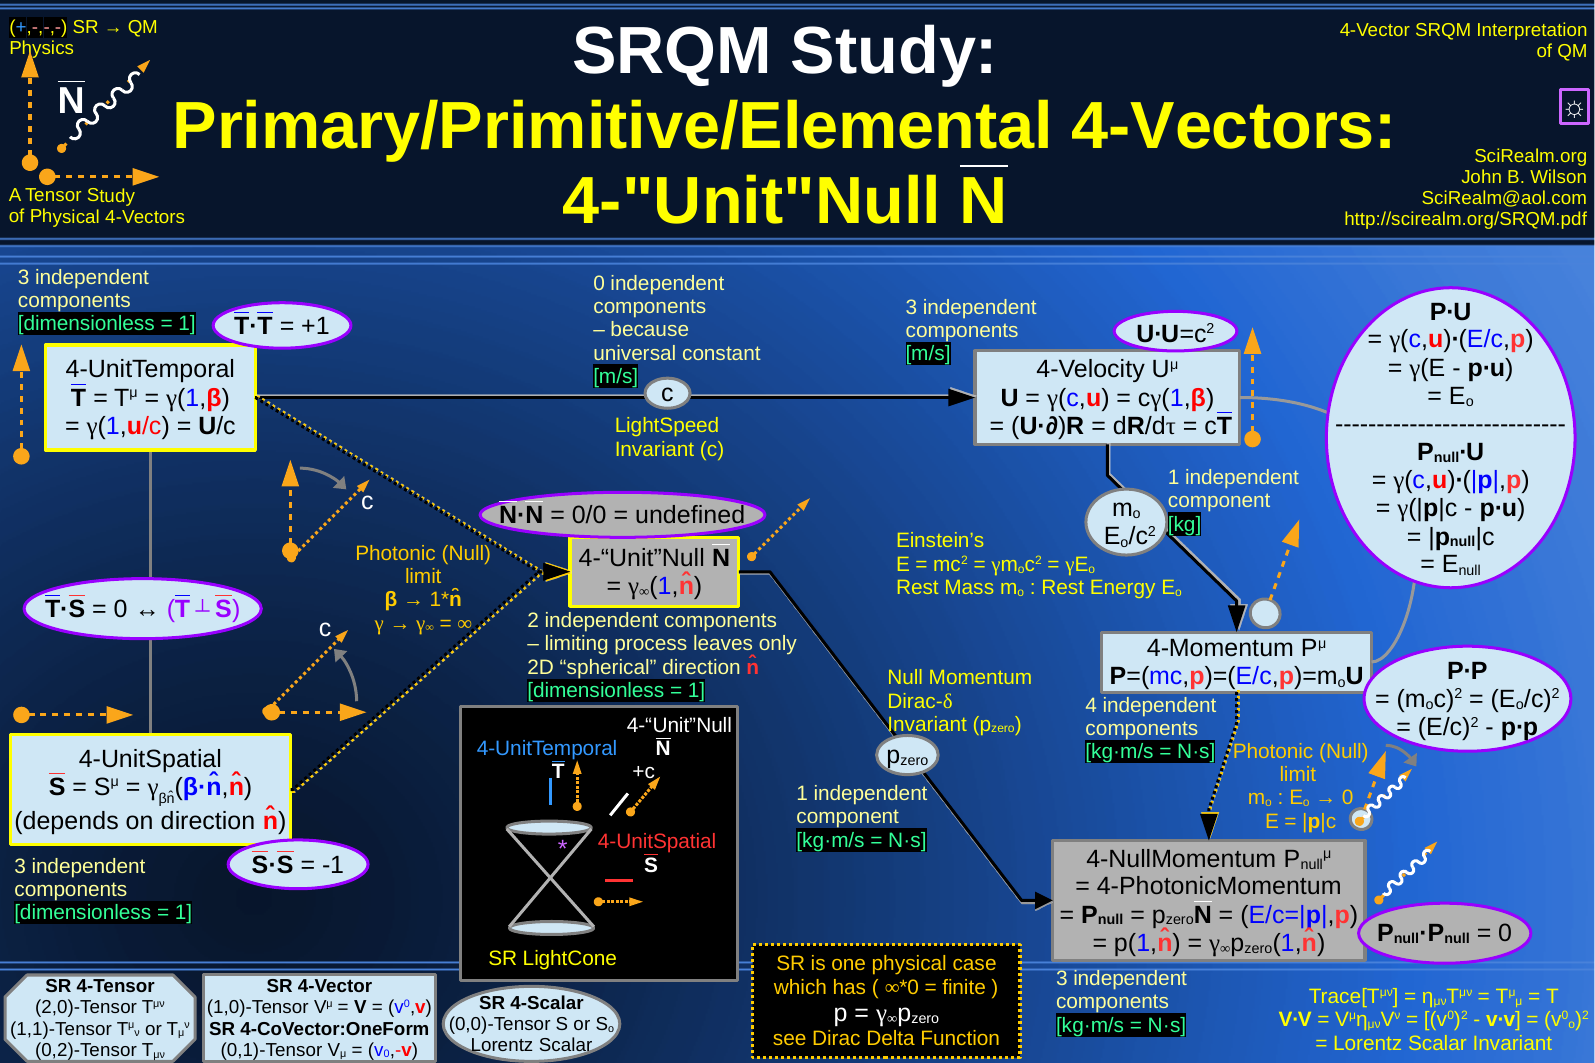

(+,-,-,-) SR → QM
Physics
A Tensor Study
of Physical 4-Vectors
4-Vector SRQM Interpretation
of QM
SciRealm.org
John B. Wilson
SciRealm@aol.com
http://scirealm.org/SRQM.pdf
# SRQM Study: Primary/Primitive/Elemental 4-Vectors: 4-"Unit"Null N
N
☼
3 independent
components
[dimensionless = 1]
0 independent
components
– because universal constant
[m/s]
P∙U
= γ(c,u)∙(E/c,p)
= γ(E - p∙u)
= Eo
----------------------------
Pnull∙U
= γ(c,u)∙(|p|,p)
= γ(|p|c - p∙u)
= |pnull|c
= Enull
3 independent
components
[m/s]
T·T = +1
U∙U=c2
4-UnitTemporal
T = Tμ = γ(1,β)
= γ(1,u/c) = U/c
4-Velocity Uμ
U = γ(c,u) = cγ(1,β)
 = (U·∂)R = dR/dτ = cT
c
LightSpeed
Invariant (c)
1 independent
component
[kg]
c
mo
 Eo/c2
N·N = 0/0 = undefined
Einstein’s
E = mc2 = γmoc2 = γEo
Rest Mass mo : Rest Energy Eo
Photonic (Null)
limit
β → 1*n̑
γ → γ∞ = ∞
4-“Unit”Null N
= γ∞(1,n̂)
T·S = 0 ↔ (T ┴ S)
2 independent components
– limiting process leaves only
2D “spherical” direction n̂
[dimensionless = 1]
c
4-Momentum Pμ
P=(mc,p)=(E/c,p)=moU
P∙P
= (moc)2 = (Eo/c)2
= (E/c)2 - p∙p
Null Momentum
Dirac-δ
Invariant (pzero)
4 independent
components
[kg·m/s = N·s]
		4-“Unit”Null
4-UnitTemporal	 N
	T	 +c
	 4-UnitSpatial
		 S
 SR LightCone
*
Photonic (Null)
limit
mo : Eo → 0
E = |p|c
4-UnitSpatial
S = Sμ = γβn̂(β·n̂,n̂)
(depends on direction n̂)
pzero
1 independent
component
[kg·m/s = N·s]
S·S = -1
4-NullMomentum Pnullμ
= 4-PhotonicMomentum
= Pnull = pzeroN = (E/c=|p|,p)
= p(1,n̂) = γ∞pzero(1,n̂)
3 independent
components
[dimensionless = 1]
Pnull·Pnull = 0
SR is one physical case
which has ( ∞*0 = finite )
p = γ∞pzero
see Dirac Delta Function
3 independent
components
[kg·m/s = N·s]
SR 4-Tensor
(2,0)-Tensor Tμν
(1,1)-Tensor Tμν or Tμν
(0,2)-Tensor Tμν
SR 4-Vector
(1,0)-Tensor Vμ = V = (v0,v)
SR 4-CoVector:OneForm
(0,1)-Tensor Vμ = (v0,-v)
Trace[Tμν] = ημνTμν = Tμμ = T
V∙V = VμημνVν = [(v0)2 - v∙v] = (v0o)2
= Lorentz Scalar Invariant
SR 4-Scalar
(0,0)-Tensor S or So
Lorentz Scalar